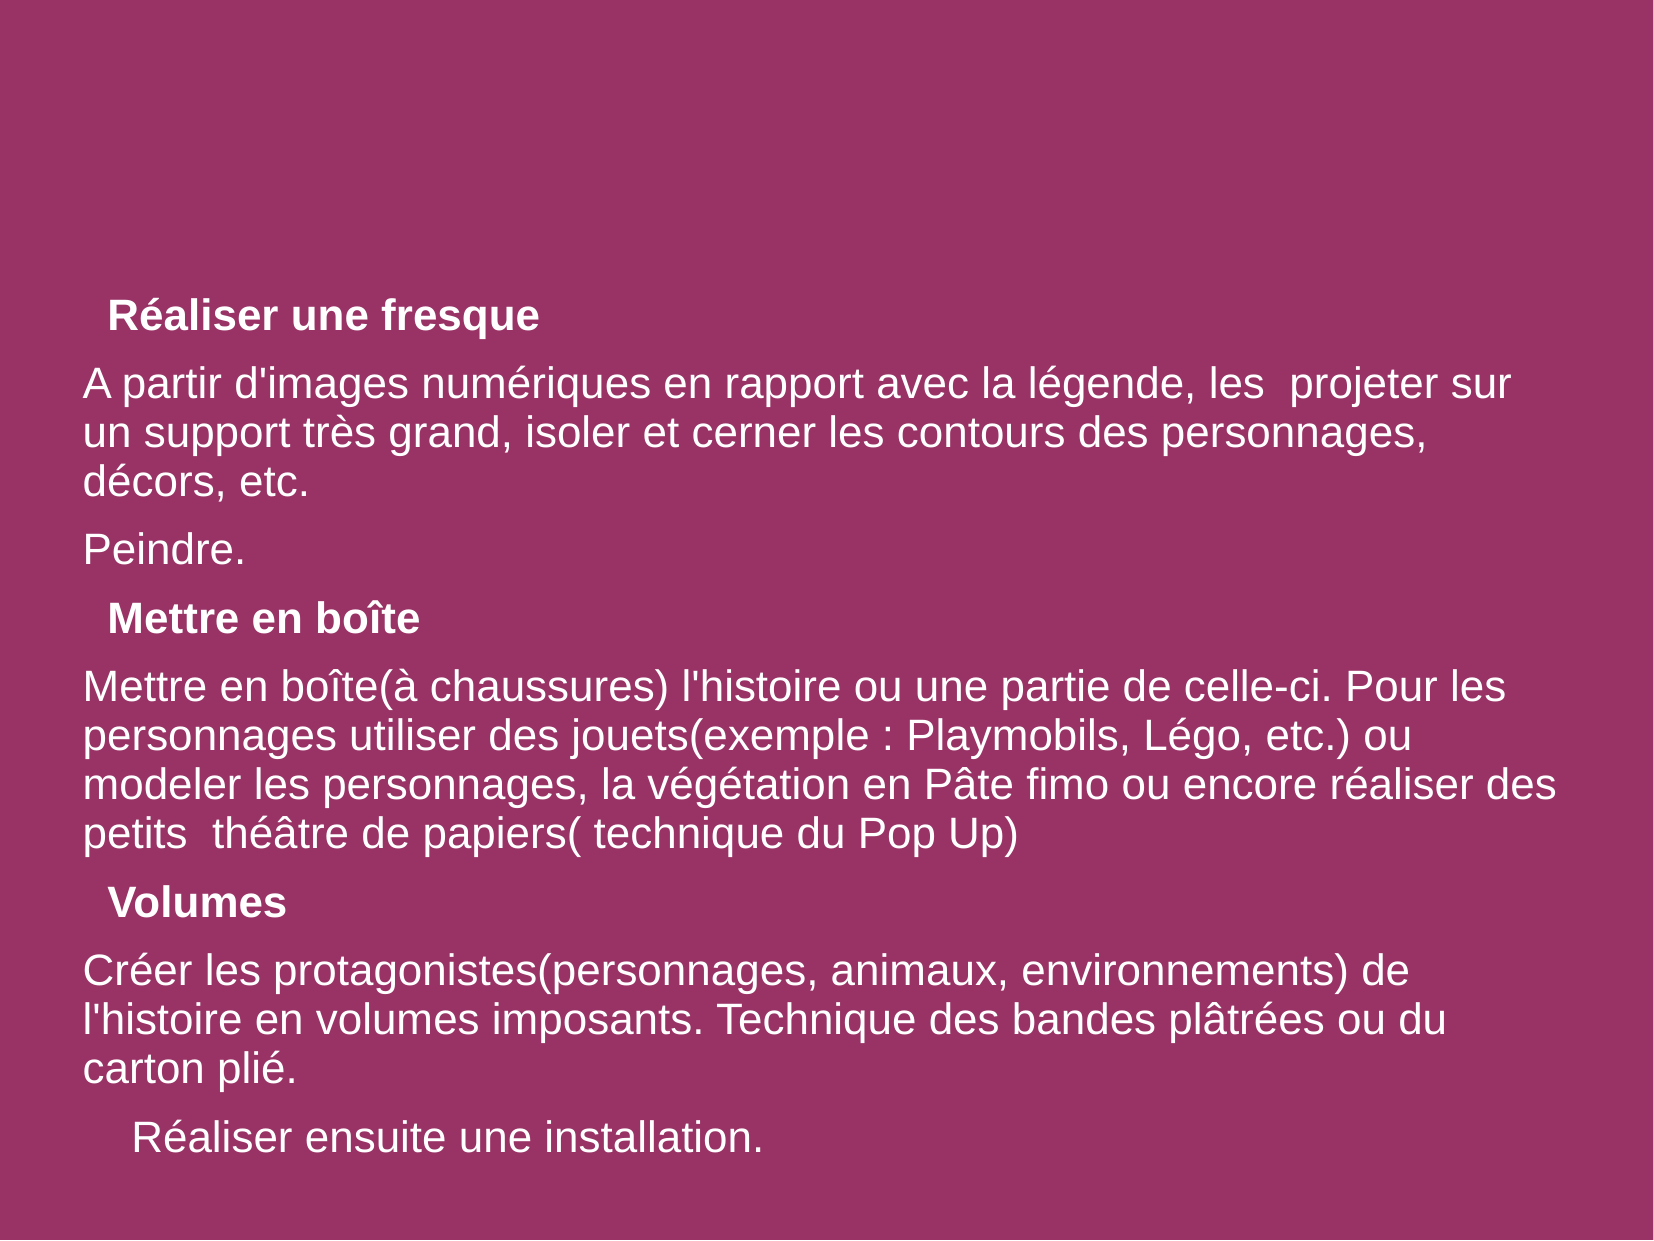

# Réaliser une fresque
A partir d'images numériques en rapport avec la légende, les projeter sur un support très grand, isoler et cerner les contours des personnages, décors, etc.
Peindre.
Mettre en boîte
Mettre en boîte(à chaussures) l'histoire ou une partie de celle-ci. Pour les personnages utiliser des jouets(exemple : Playmobils, Légo, etc.) ou modeler les personnages, la végétation en Pâte fimo ou encore réaliser des petits théâtre de papiers( technique du Pop Up)
Volumes
Créer les protagonistes(personnages, animaux, environnements) de l'histoire en volumes imposants. Technique des bandes plâtrées ou du carton plié.
Réaliser ensuite une installation.